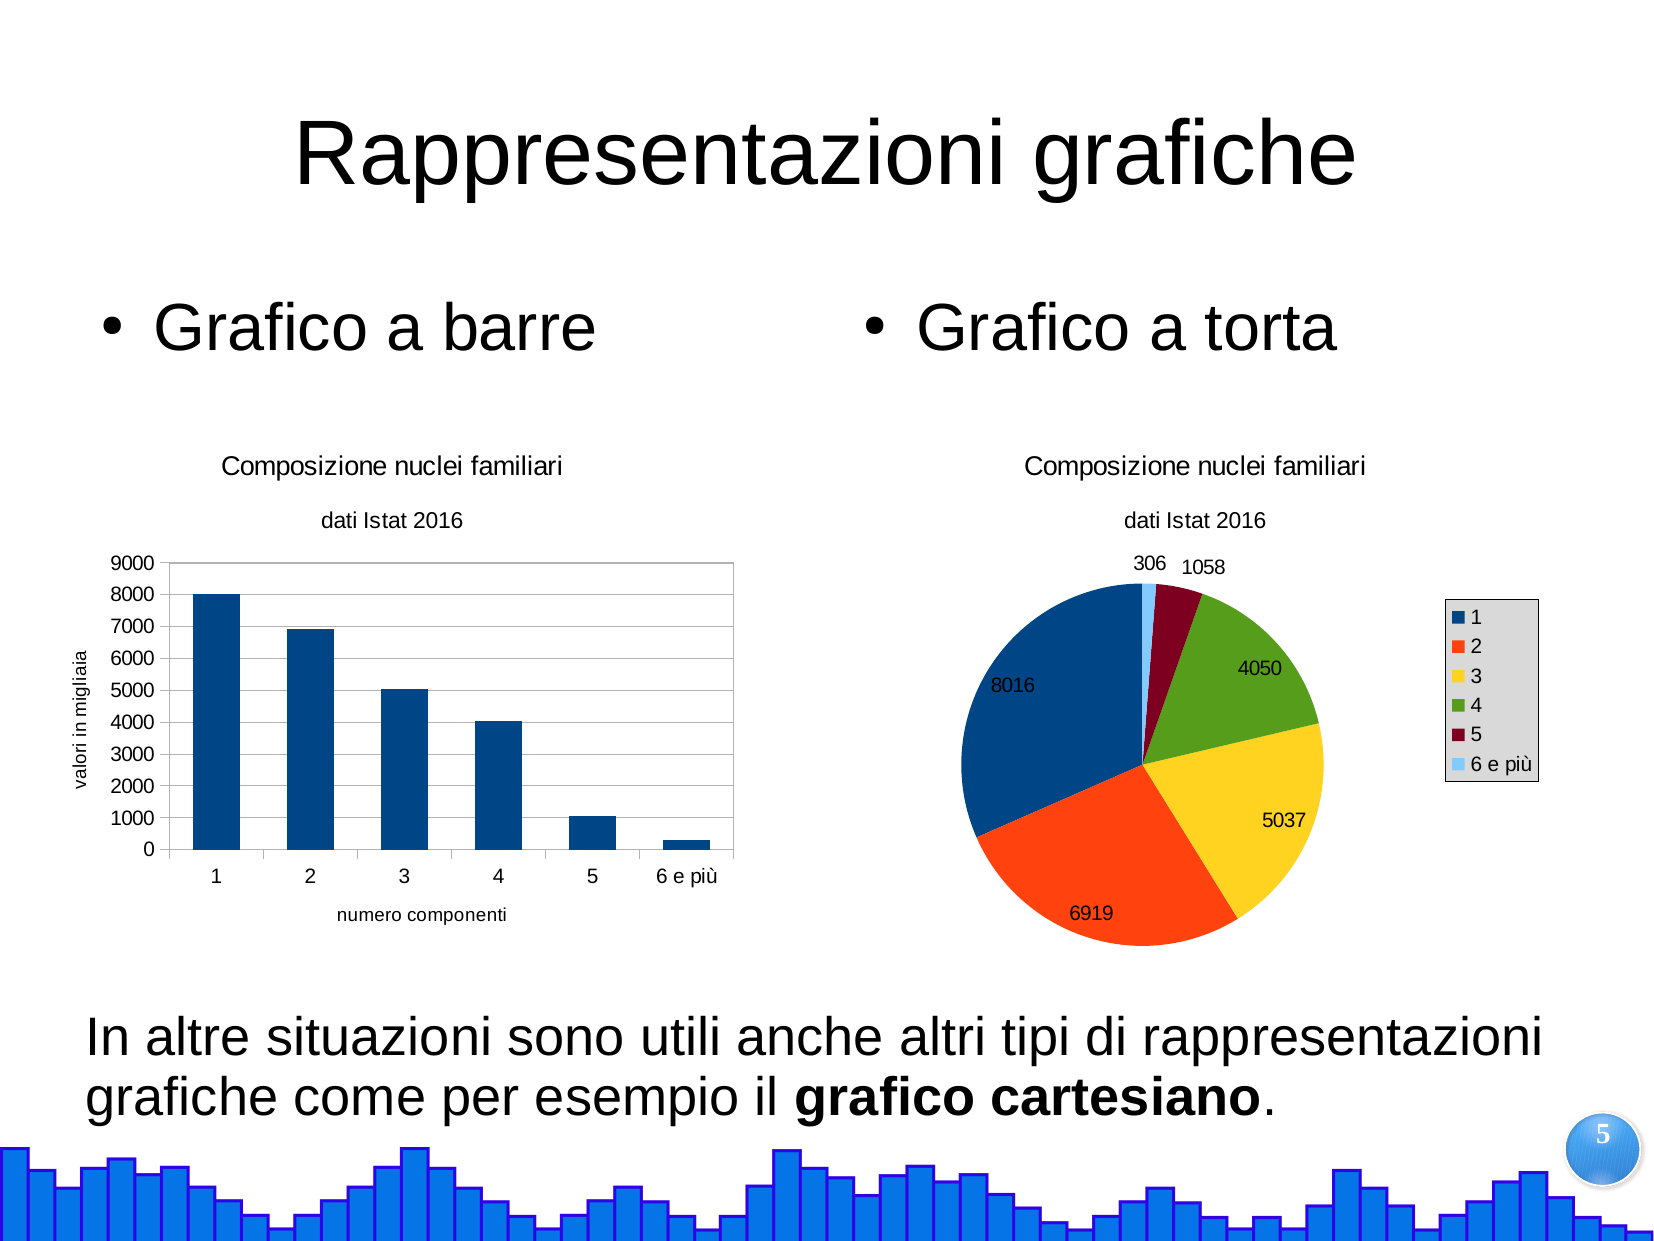

# Rappresentazioni grafiche
Grafico a barre
Grafico a torta
### Chart: Composizione nuclei familiari
dati Istat 2016
| Category | Colonna 1 |
|---|---|
| 1 | 8016.0 |
| 2 | 6919.0 |
| 3 | 5037.0 |
| 4 | 4050.0 |
| 5 | 1058.0 |
| 6 e più | 306.0 |
### Chart: Composizione nuclei familiari
dati Istat 2016
| Category | Colonna 1 |
|---|---|
| 1 | 8016.0 |
| 2 | 6919.0 |
| 3 | 5037.0 |
| 4 | 4050.0 |
| 5 | 1058.0 |
| 6 e più | 306.0 |In altre situazioni sono utili anche altri tipi di rappresentazioni grafiche come per esempio il grafico cartesiano.
5